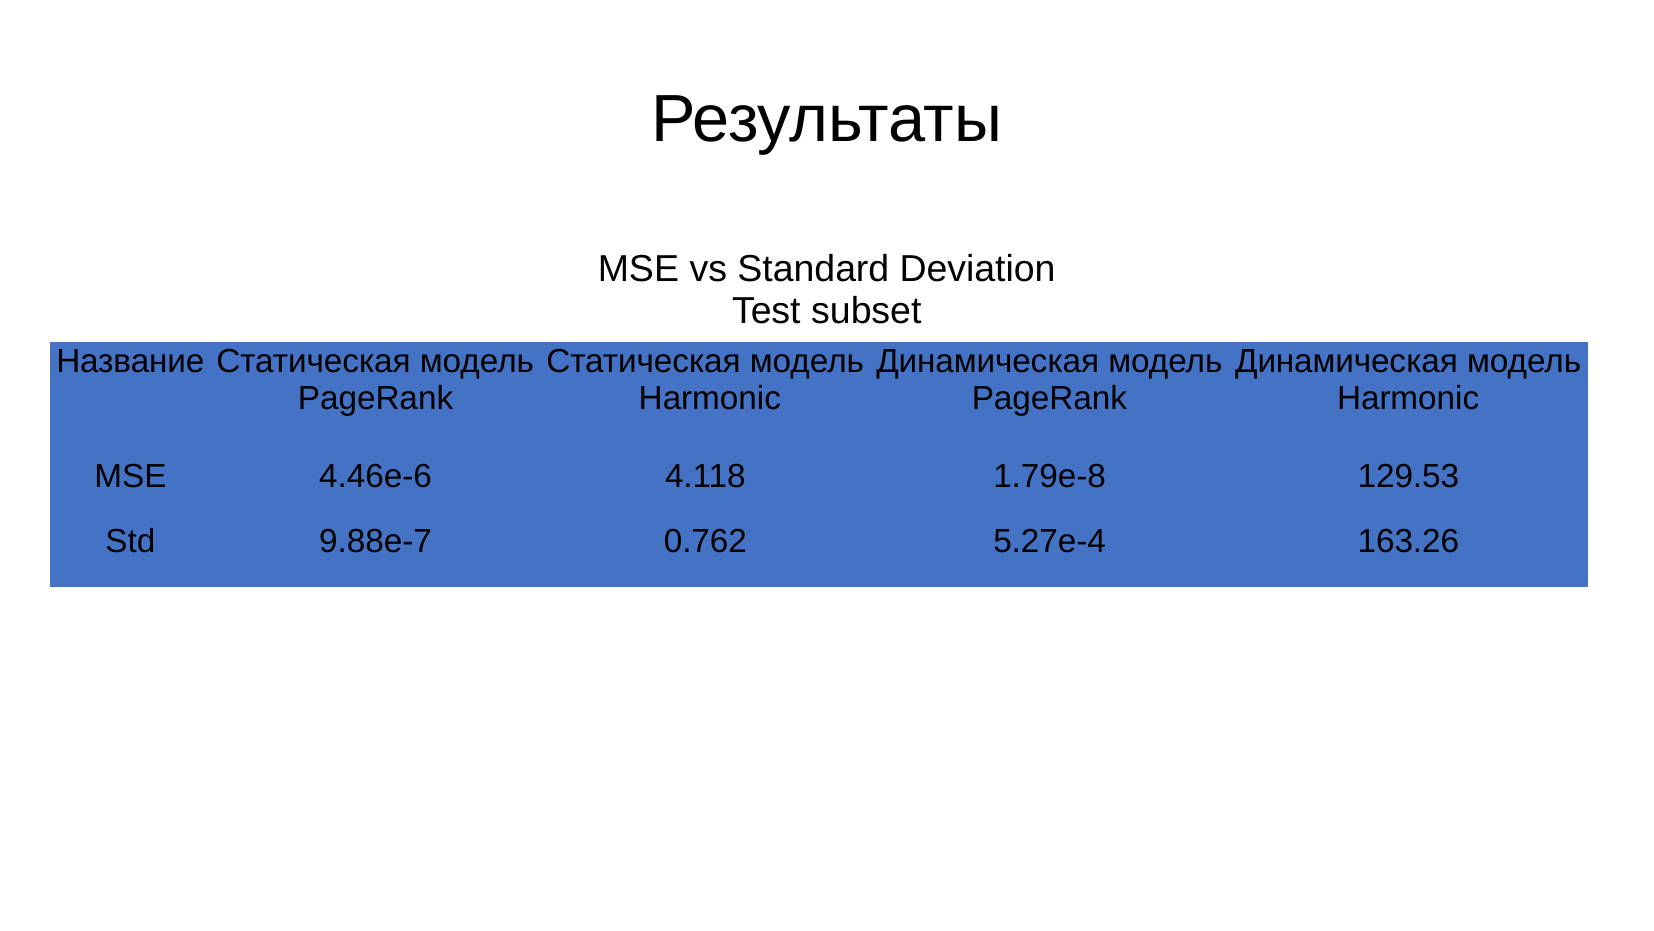

# Результаты
MSE vs Standard Deviation
Test subset
| Название | Статическая модель PageRank | Статическая модель Harmonic | Динамическая модель PageRank | Динамическая модель Harmonic |
| --- | --- | --- | --- | --- |
| MSE | 4.46e-6 | 4.118 | 1.79e-8 | 129.53 |
| Std | 9.88e-7 | 0.762 | 5.27e-4 | 163.26 |